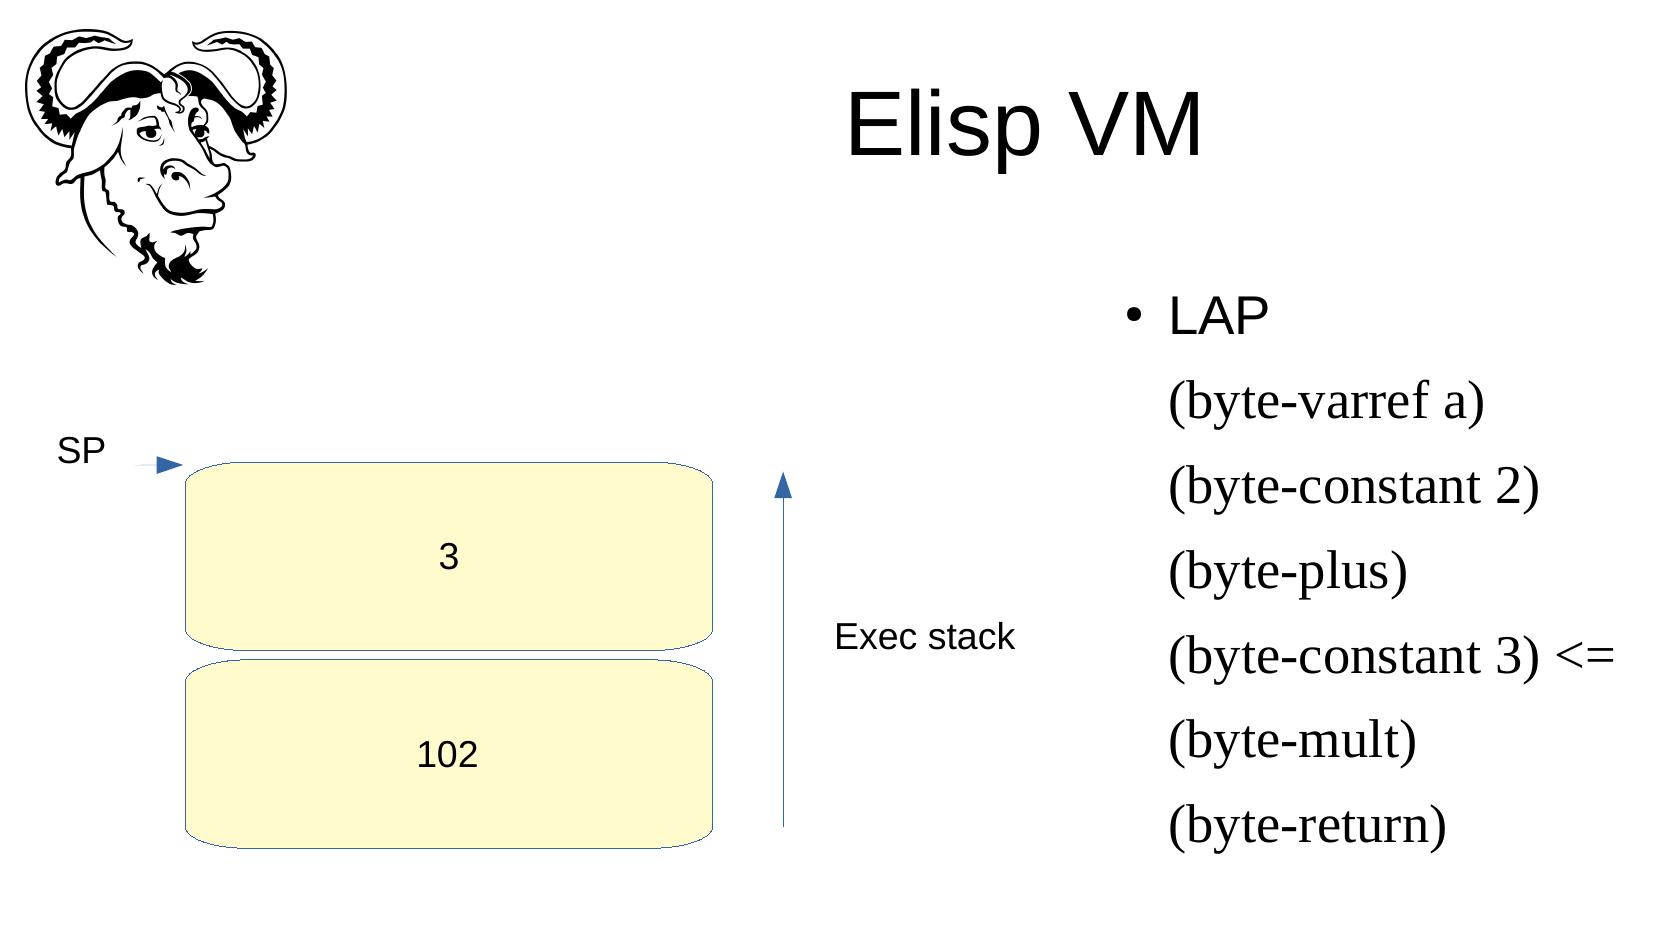

# Elisp VM
LAP
(byte-varref a)
(byte-constant 2)
(byte-plus)
(byte-constant 3) <=
(byte-mult)
(byte-return)
SP
3
Exec stack
102